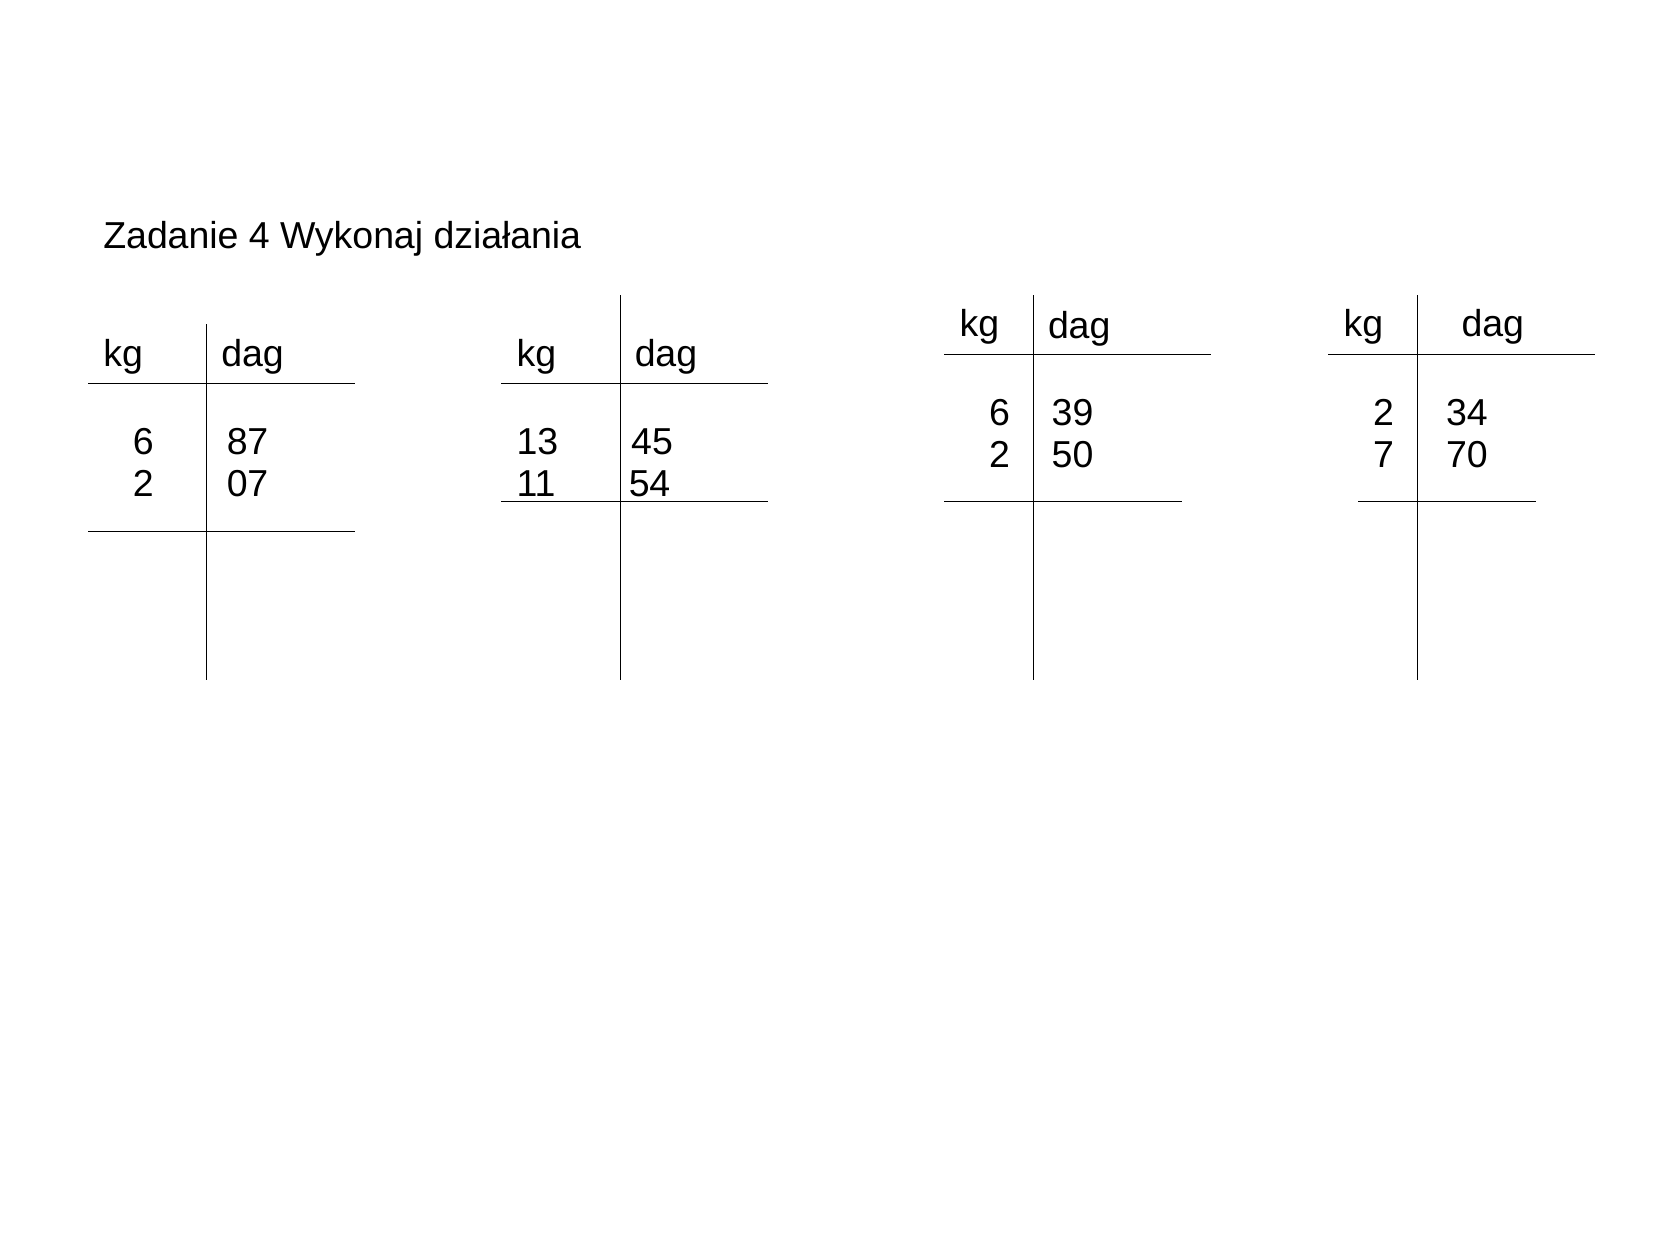

Zadanie 4 Wykonaj działania
kg
kg
dag
dag
kg
dag
kg
dag
6 39
2 50
2 34
7 70
6 87
2 07
13 45
11 54